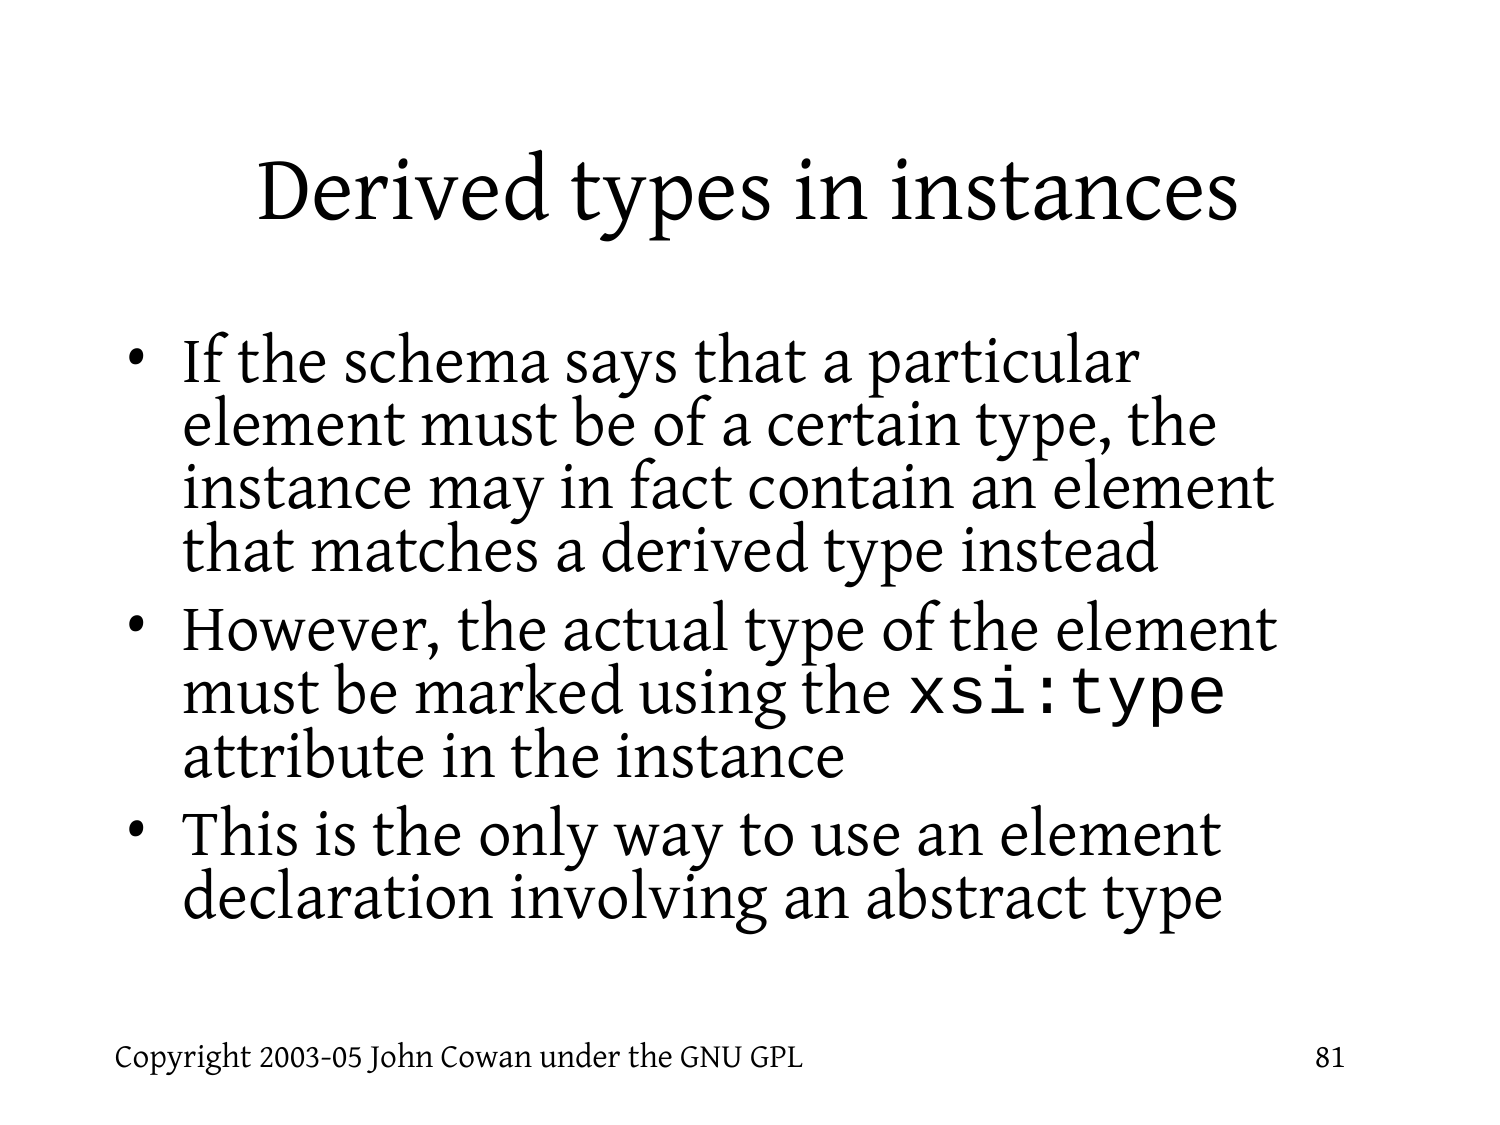

# Derived types in instances
If the schema says that a particular element must be of a certain type, the instance may in fact contain an element that matches a derived type instead
However, the actual type of the element must be marked using the xsi:type attribute in the instance
This is the only way to use an element declaration involving an abstract type